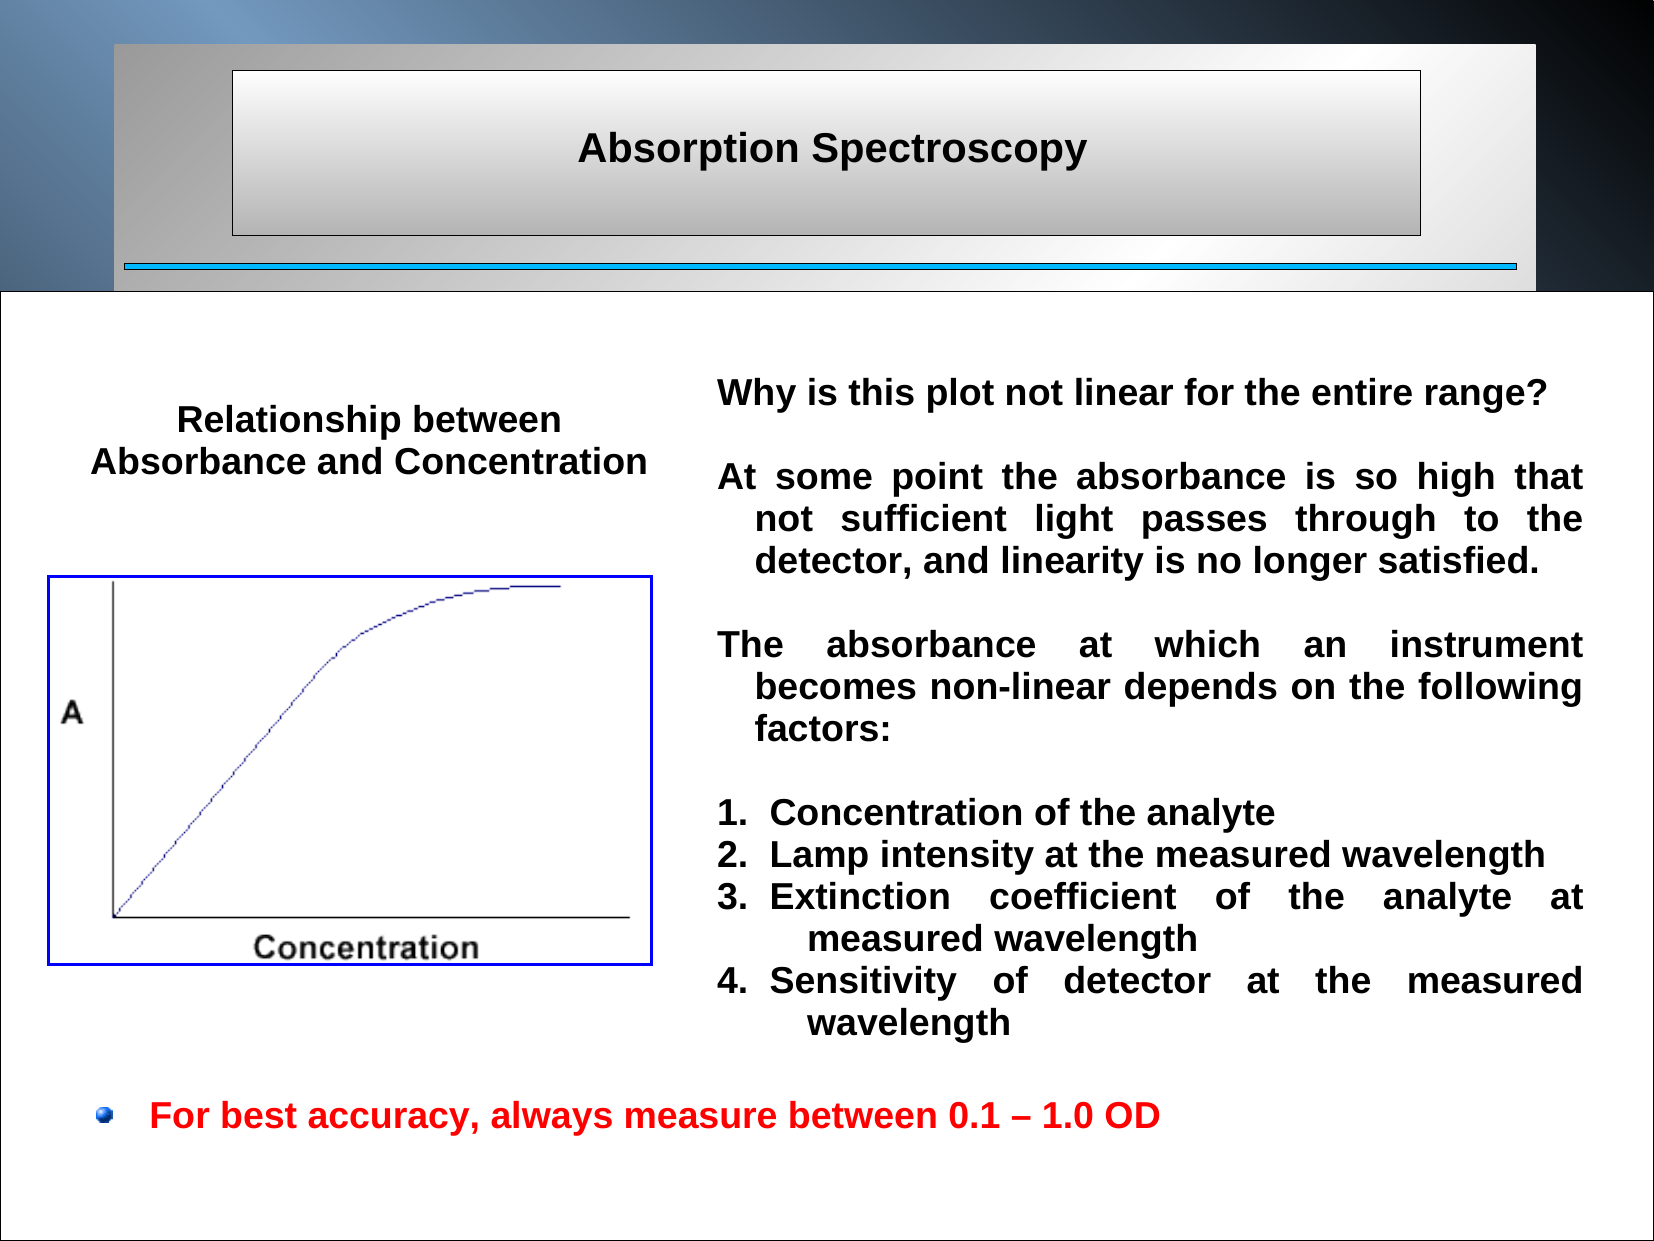

Absorption Spectroscopy
Why is this plot not linear for the entire range?
At some point the absorbance is so high that not sufficient light passes through to the detector, and linearity is no longer satisfied.
The absorbance at which an instrument becomes non-linear depends on the following factors:
Concentration of the analyte
Lamp intensity at the measured wavelength
Extinction coefficient of the analyte at measured wavelength
Sensitivity of detector at the measured wavelength
Relationship between
Absorbance and Concentration
For best accuracy, always measure between 0.1 – 1.0 OD